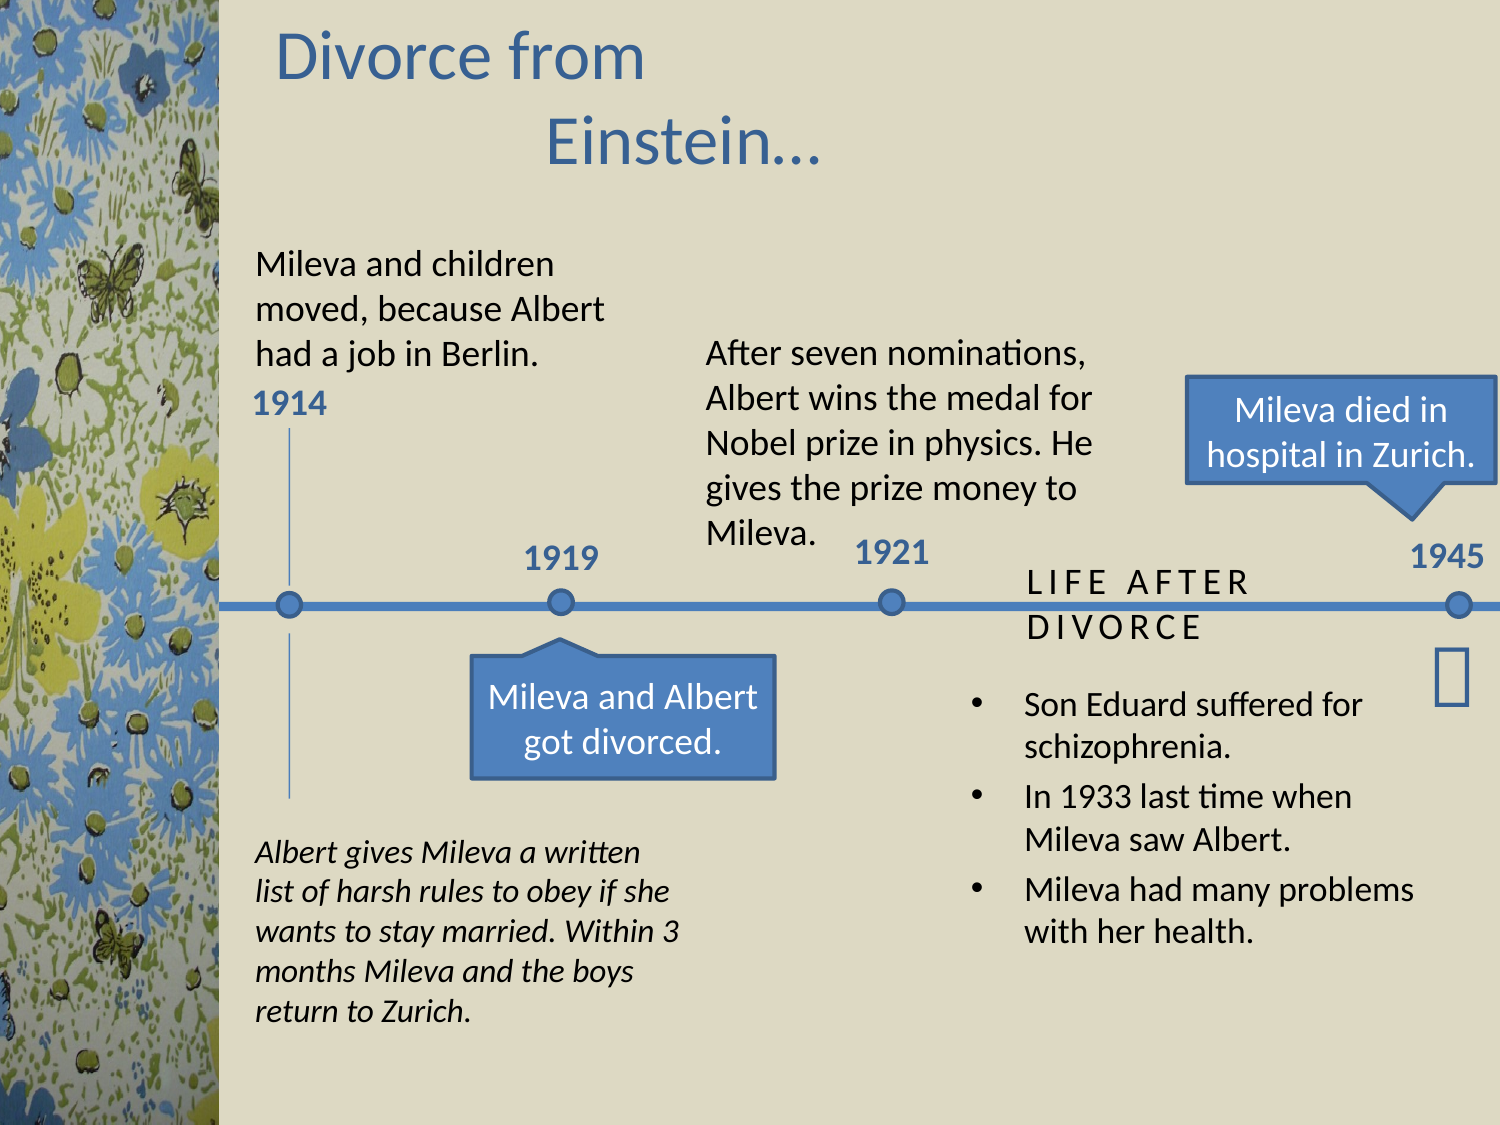

# Divorce from Einstein…
Mileva and children moved, because Albert had a job in Berlin.
After seven nominations, Albert wins the medal for Nobel prize in physics. He gives the prize money to Mileva.
1914
Mileva died in hospital in Zurich.
1921
1945
1919
LIFE AFTER DIVORCE

Mileva and Albert got divorced.
Son Eduard suffered for schizophrenia.
In 1933 last time when Mileva saw Albert.
Mileva had many problems with her health.
Albert gives Mileva a written list of harsh rules to obey if she wants to stay married. Within 3 months Mileva and the boys return to Zurich.